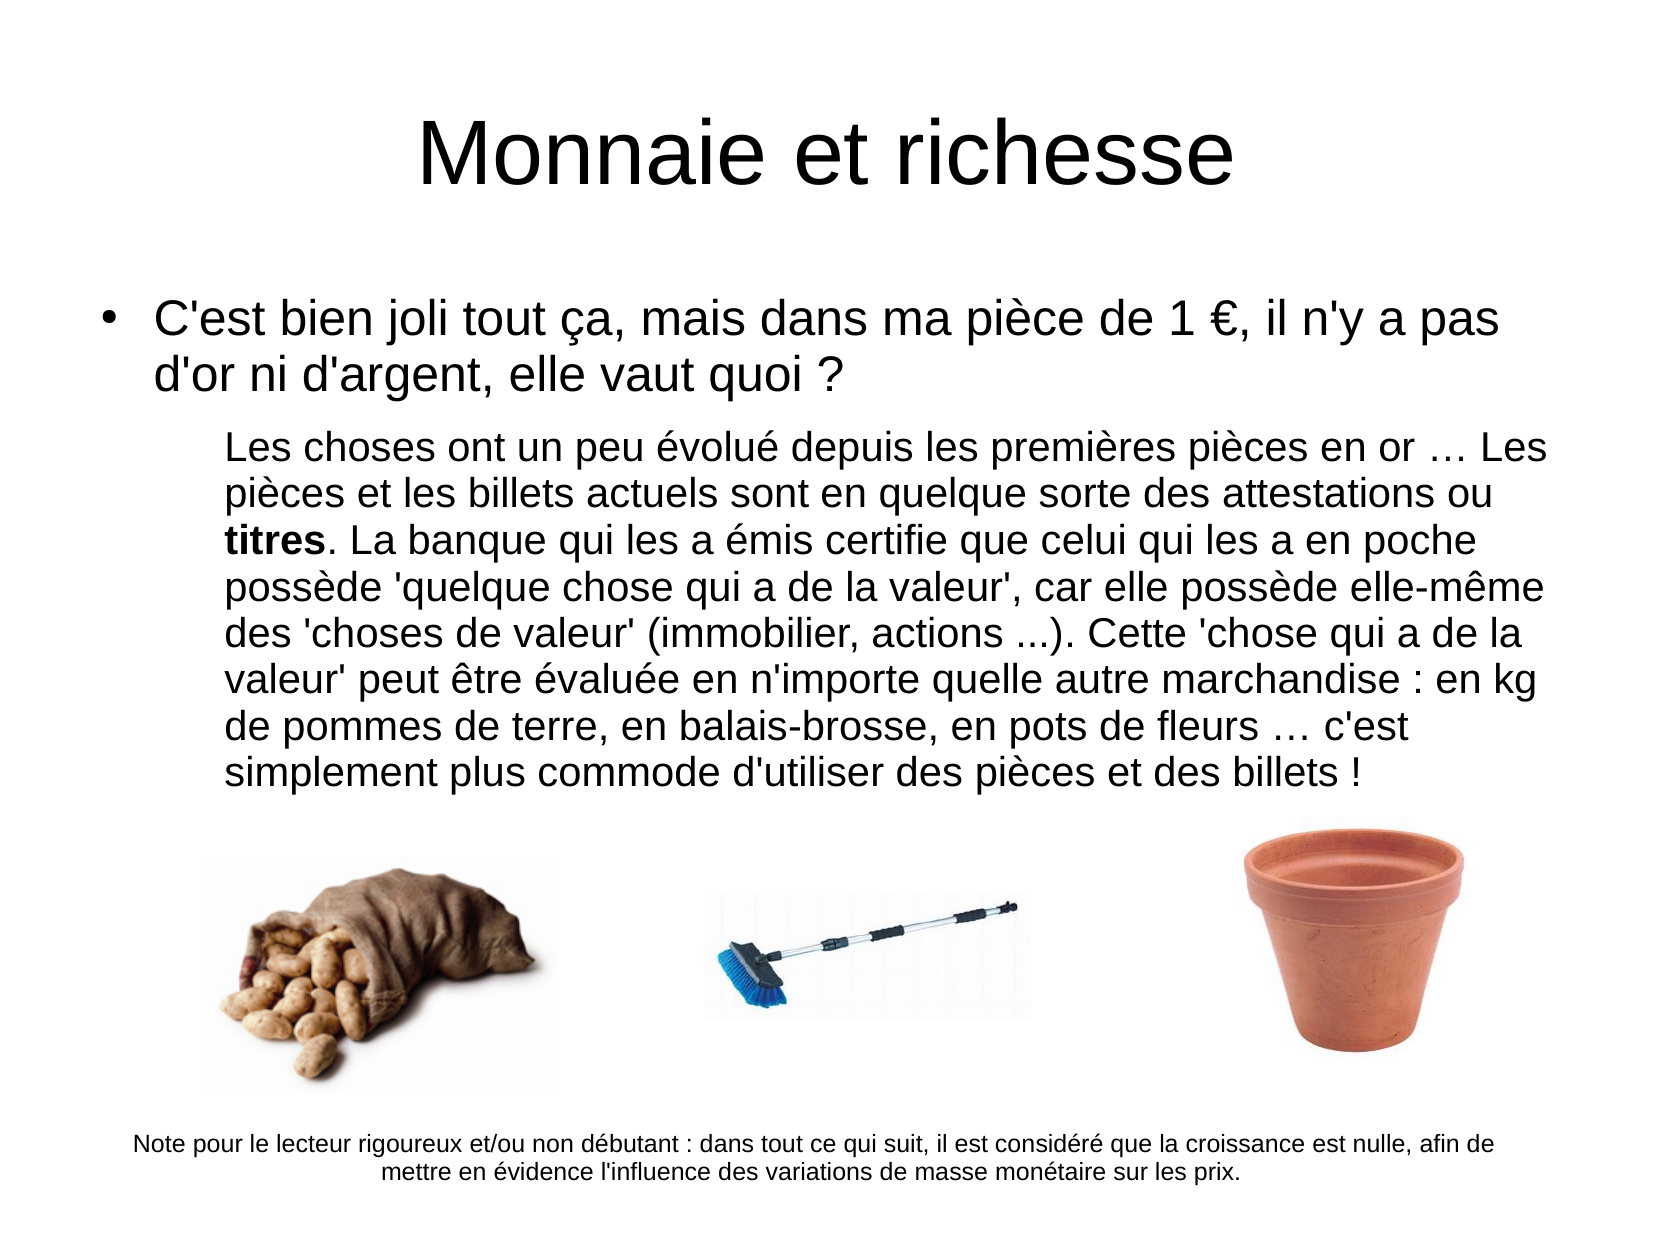

# Monnaie et richesse
C'est bien joli tout ça, mais dans ma pièce de 1 €, il n'y a pas d'or ni d'argent, elle vaut quoi ?
Les choses ont un peu évolué depuis les premières pièces en or … Les pièces et les billets actuels sont en quelque sorte des attestations ou titres. La banque qui les a émis certifie que celui qui les a en poche possède 'quelque chose qui a de la valeur', car elle possède elle-même des 'choses de valeur' (immobilier, actions ...). Cette 'chose qui a de la valeur' peut être évaluée en n'importe quelle autre marchandise : en kg de pommes de terre, en balais-brosse, en pots de fleurs … c'est simplement plus commode d'utiliser des pièces et des billets !
Note pour le lecteur rigoureux et/ou non débutant : dans tout ce qui suit, il est considéré que la croissance est nulle, afin de mettre en évidence l'influence des variations de masse monétaire sur les prix.